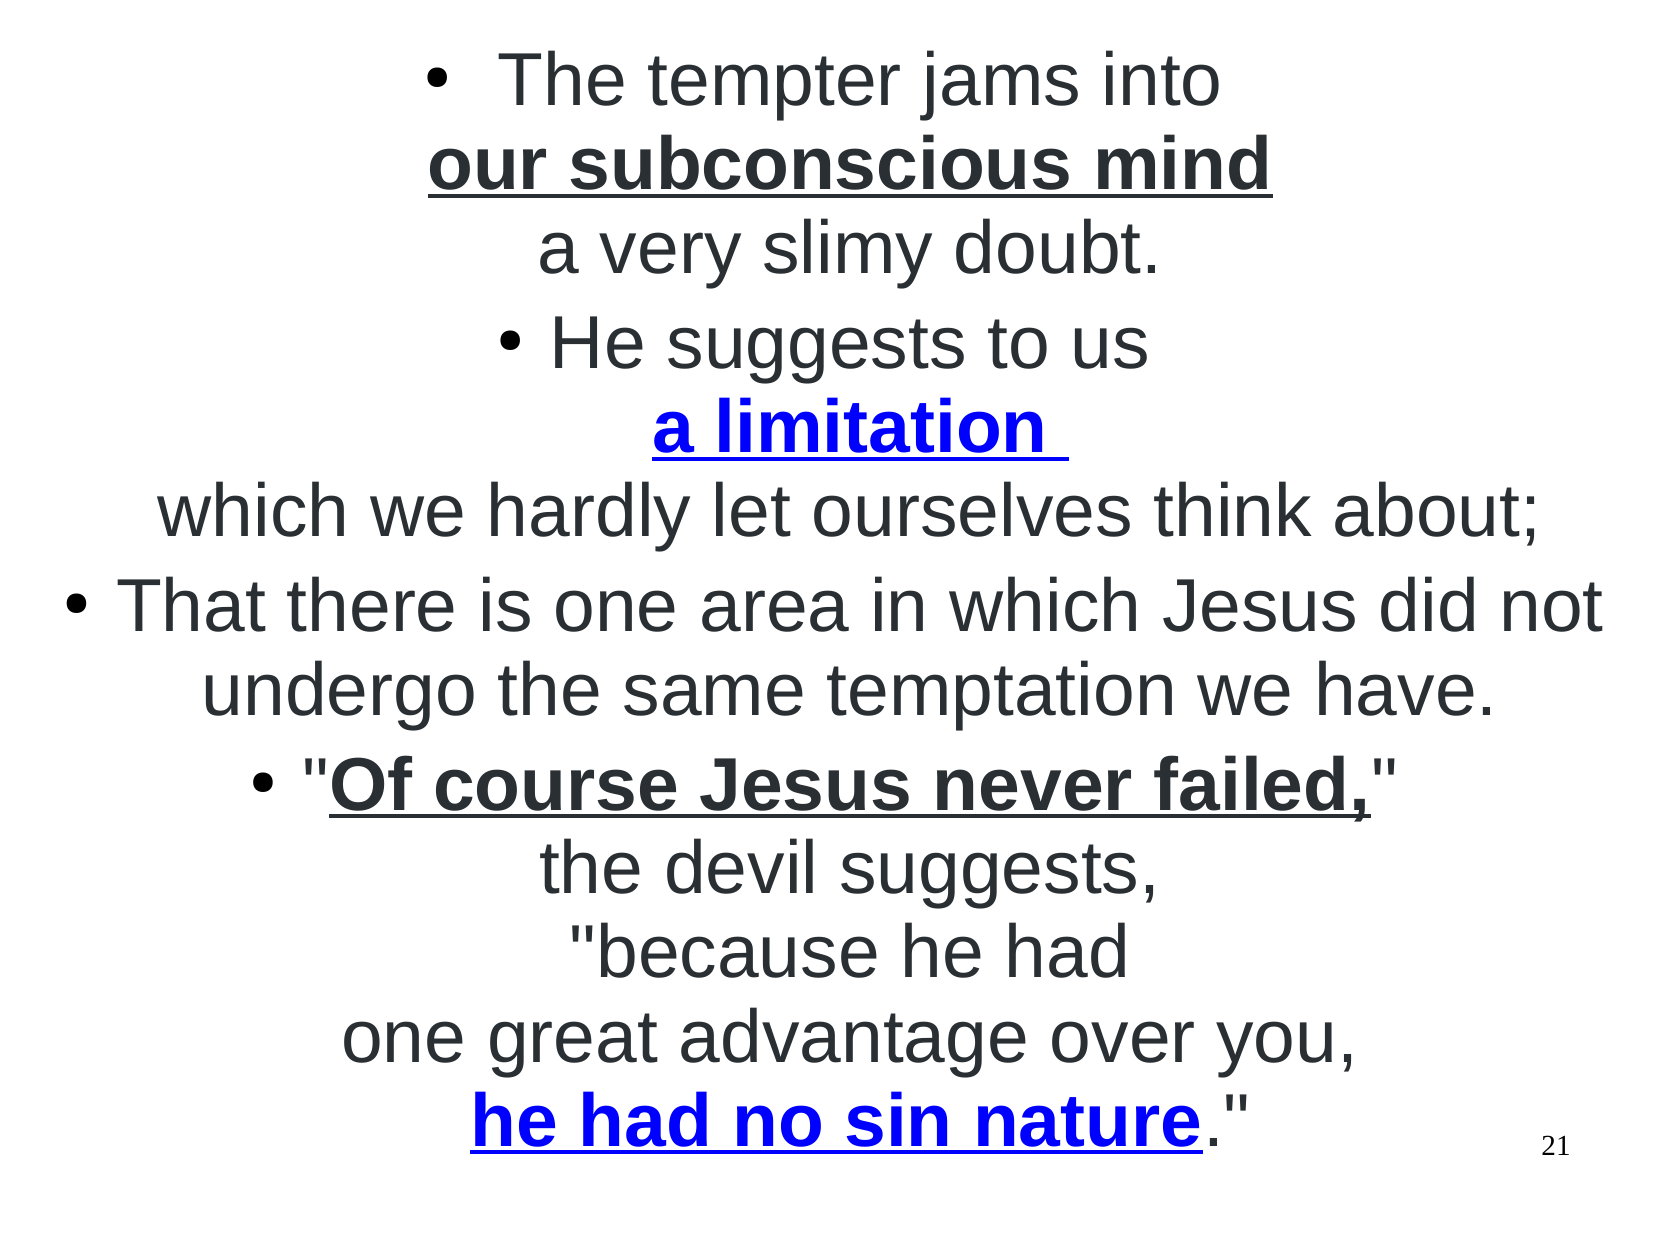

# The tempter jams into our subconscious mind a very slimy doubt.
He suggests to us
a limitation
which we hardly let ourselves think about;
That there is one area in which Jesus did not undergo the same temptation we have.
"Of course Jesus never failed,"
the devil suggests,
"because he had
one great advantage over you,
he had no sin nature."
21